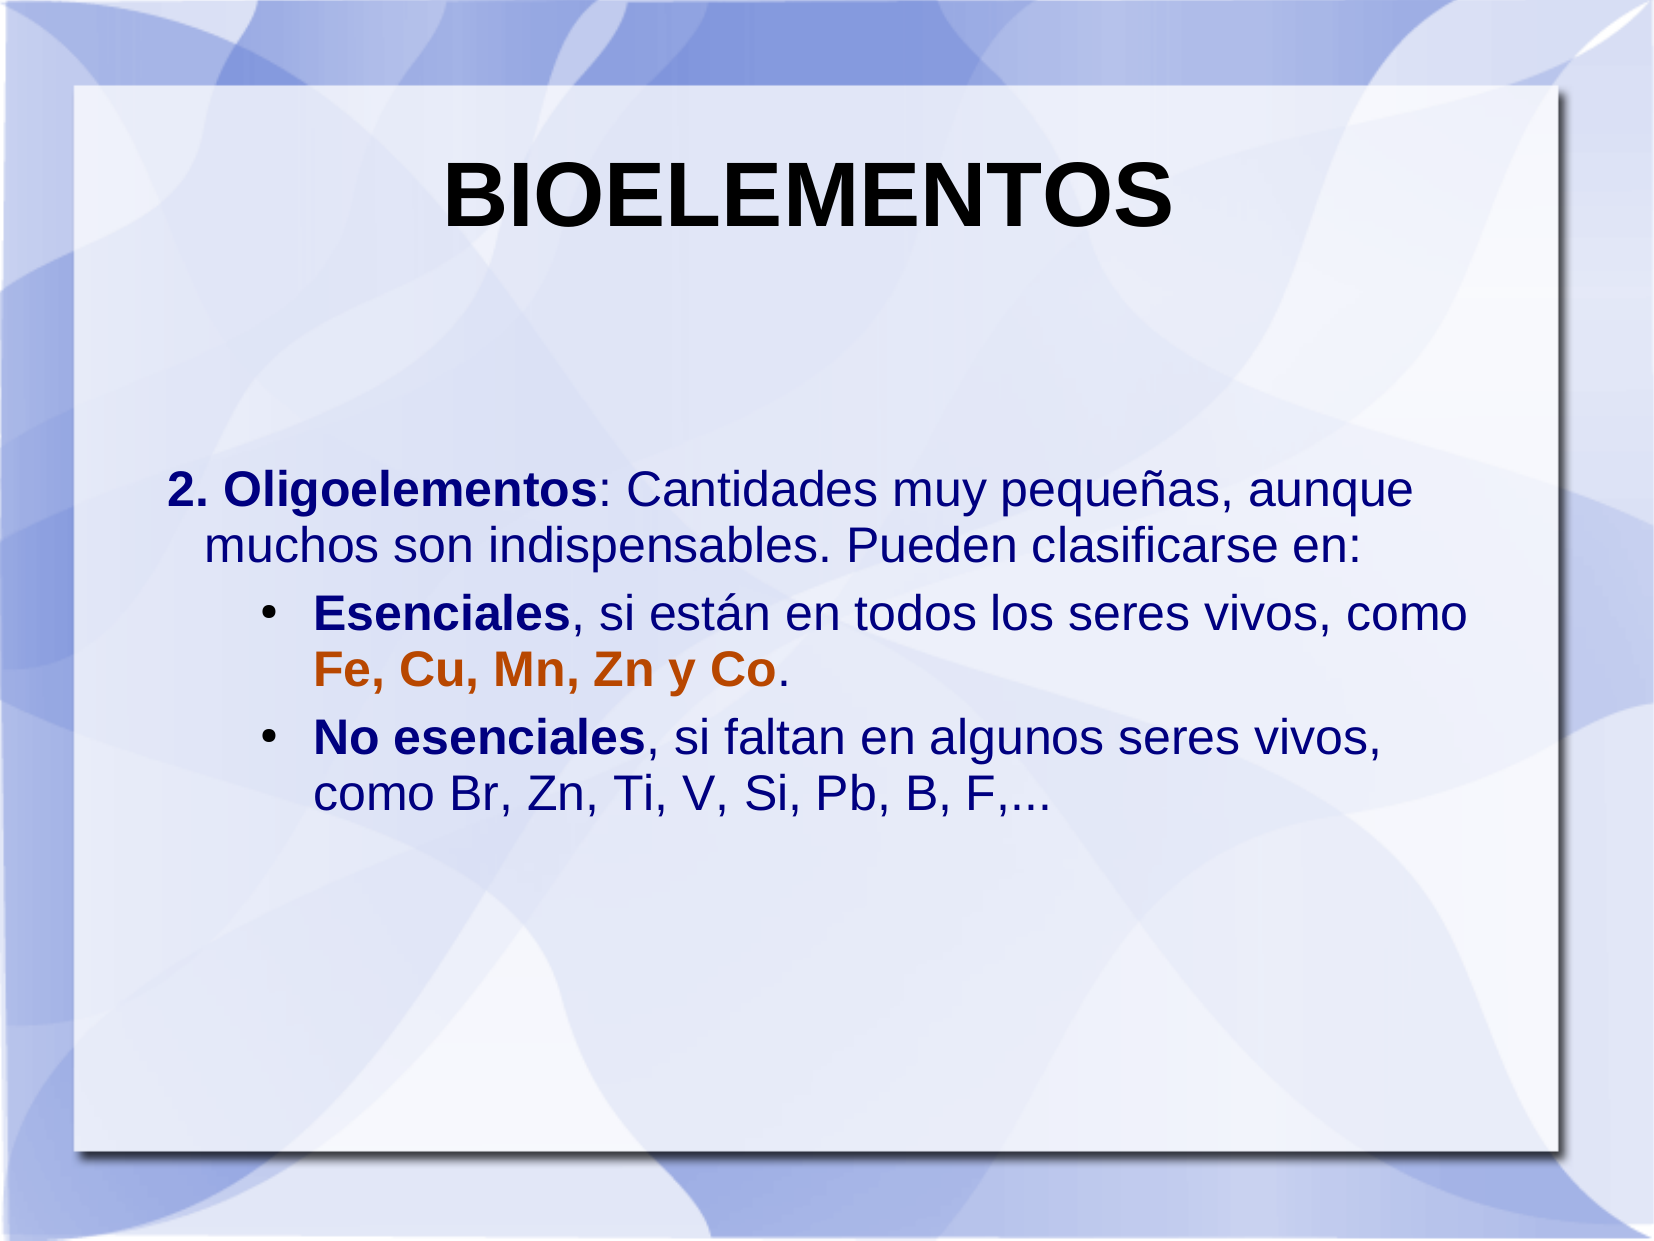

# BIOELEMENTOS
2. Oligoelementos: Cantidades muy pequeñas, aunque muchos son indispensables. Pueden clasificarse en:
Esenciales, si están en todos los seres vivos, como Fe, Cu, Mn, Zn y Co.
No esenciales, si faltan en algunos seres vivos, como Br, Zn, Ti, V, Si, Pb, B, F,...